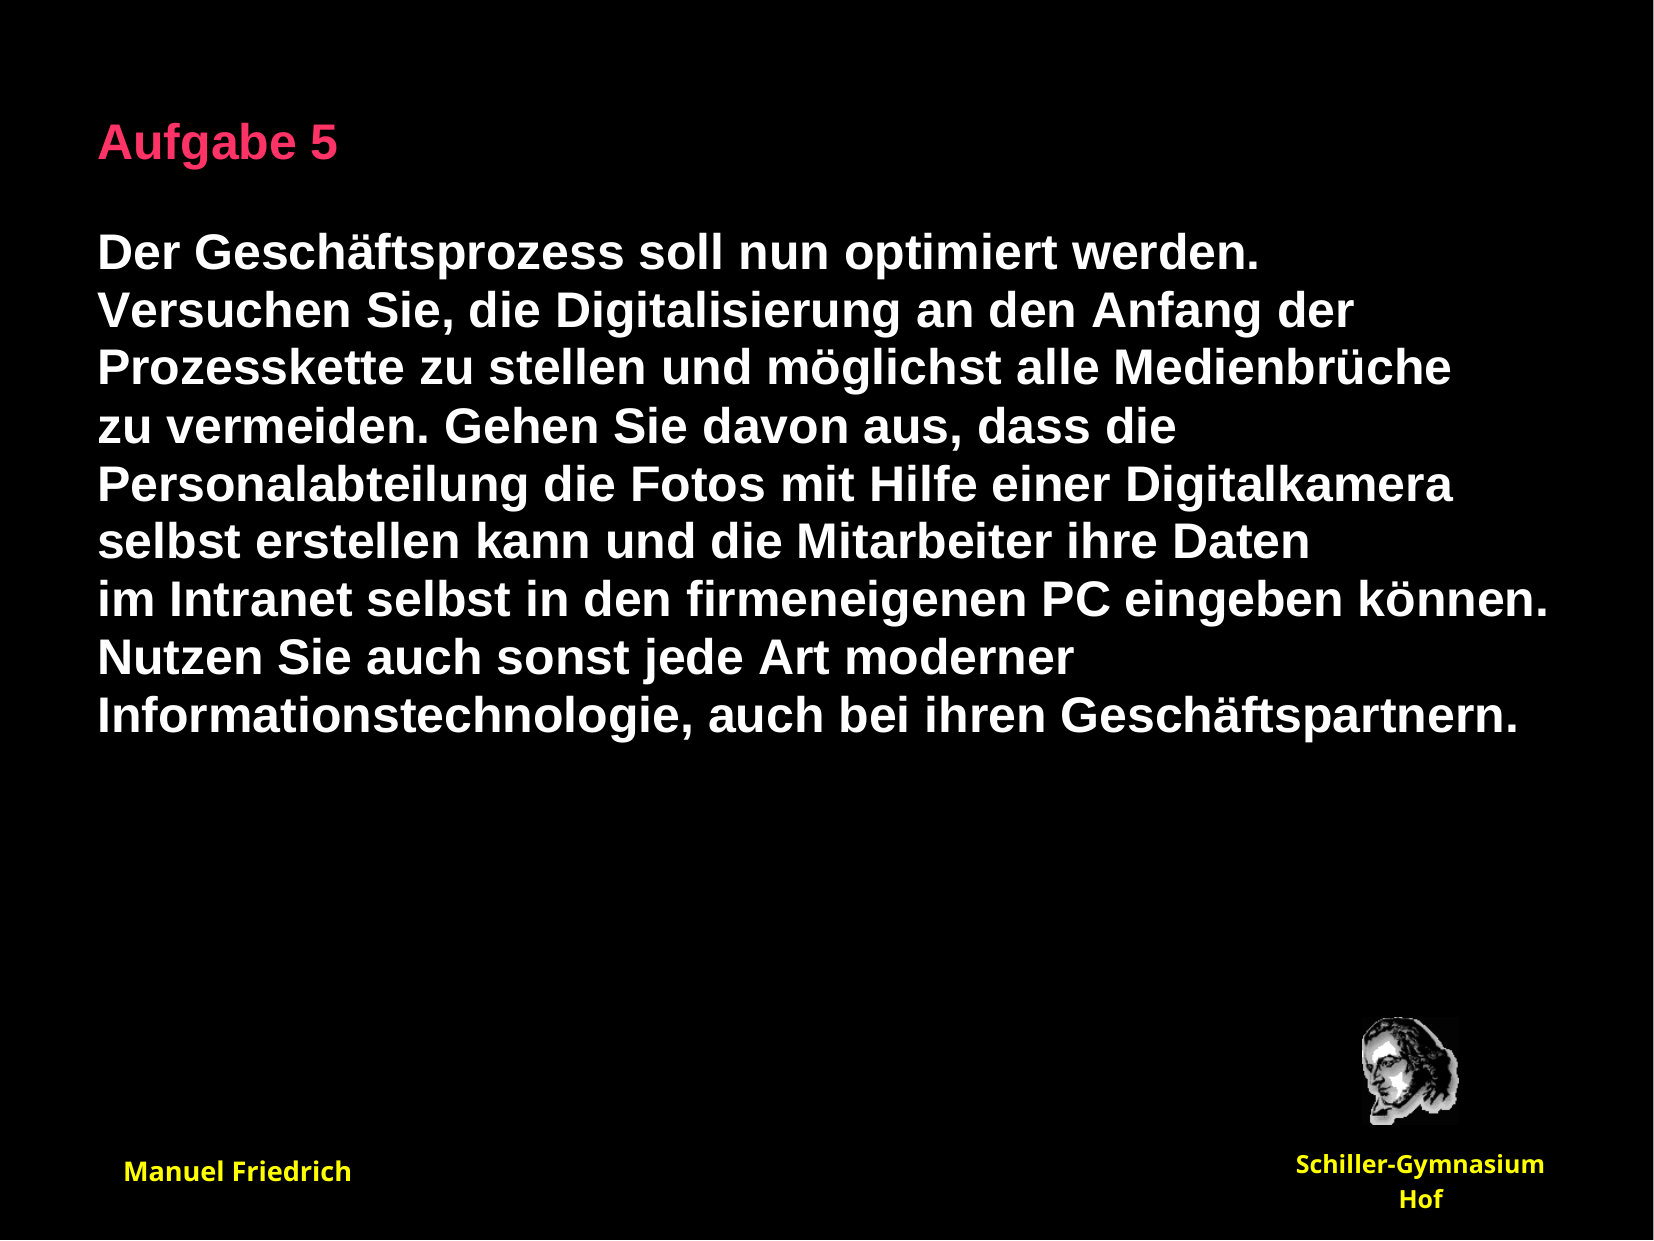

Aufgabe 5
Der Geschäftsprozess soll nun optimiert werden.
Versuchen Sie, die Digitalisierung an den Anfang der
Prozesskette zu stellen und möglichst alle Medienbrüche
zu vermeiden. Gehen Sie davon aus, dass die
Personalabteilung die Fotos mit Hilfe einer Digitalkamera
selbst erstellen kann und die Mitarbeiter ihre Daten
im Intranet selbst in den firmeneigenen PC eingeben können.
Nutzen Sie auch sonst jede Art moderner
Informationstechnologie, auch bei ihren Geschäftspartnern.
Schiller-Gymnasium
Hof
Manuel Friedrich